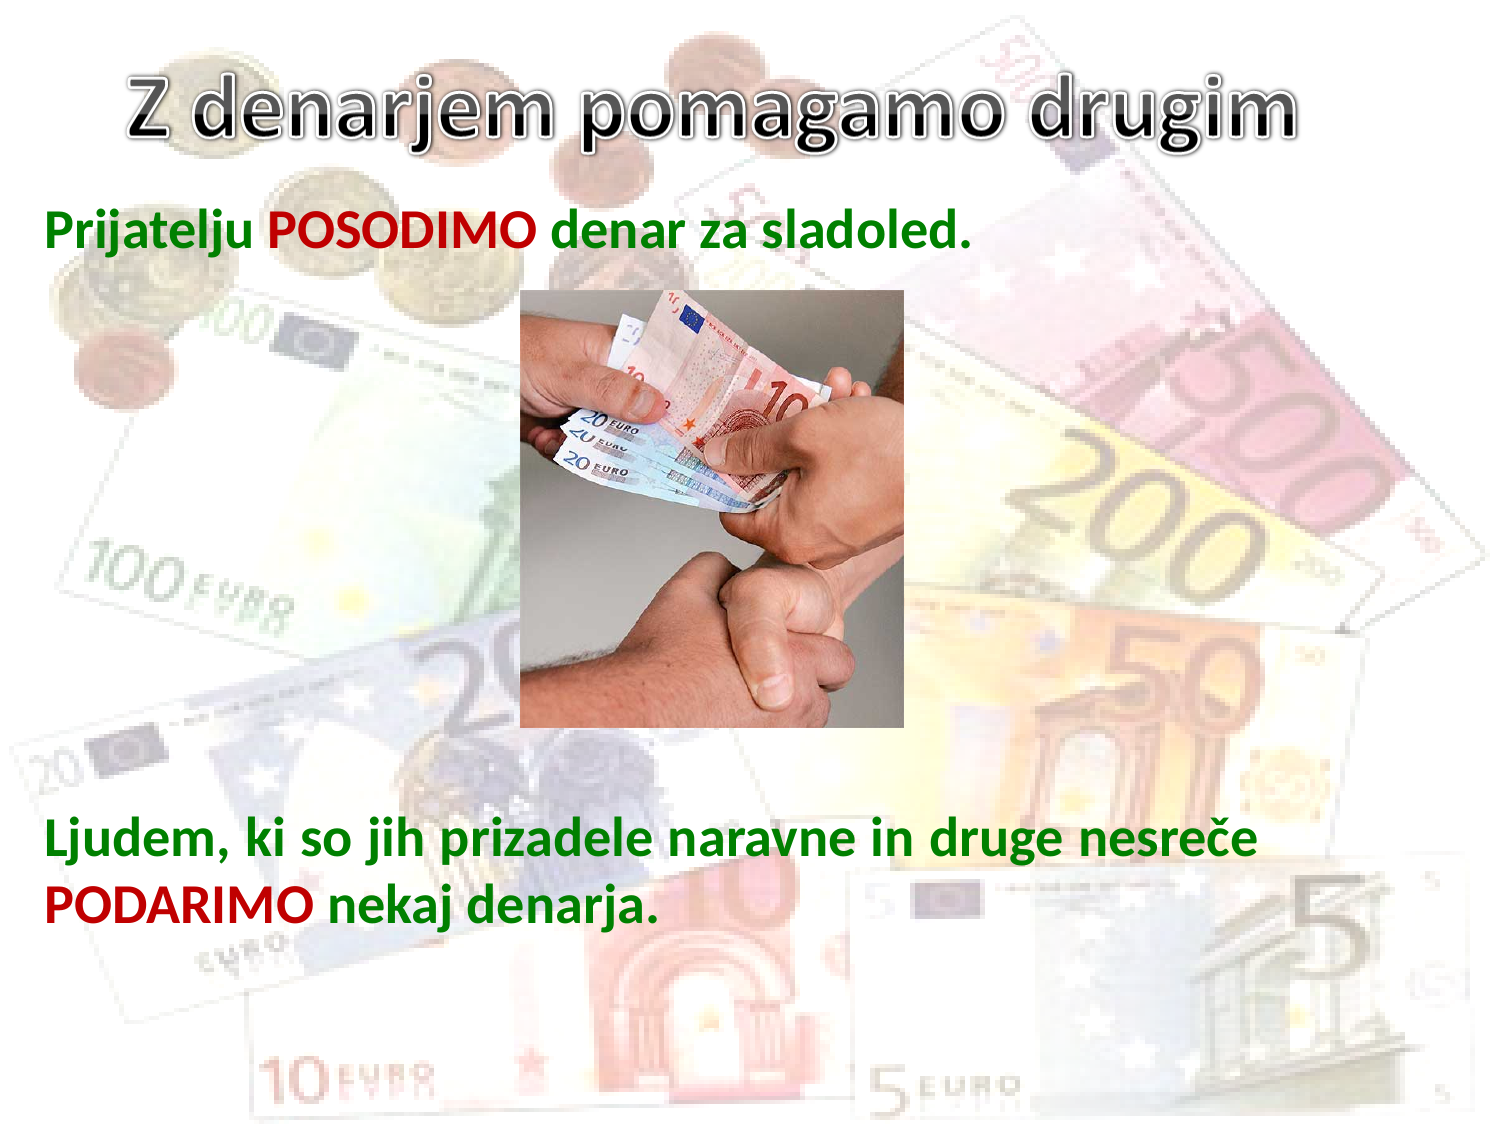

Prijatelju POSODIMO denar za sladoled.
Ljudem, ki so jih prizadele naravne in druge nesreče PODARIMO nekaj denarja.
#